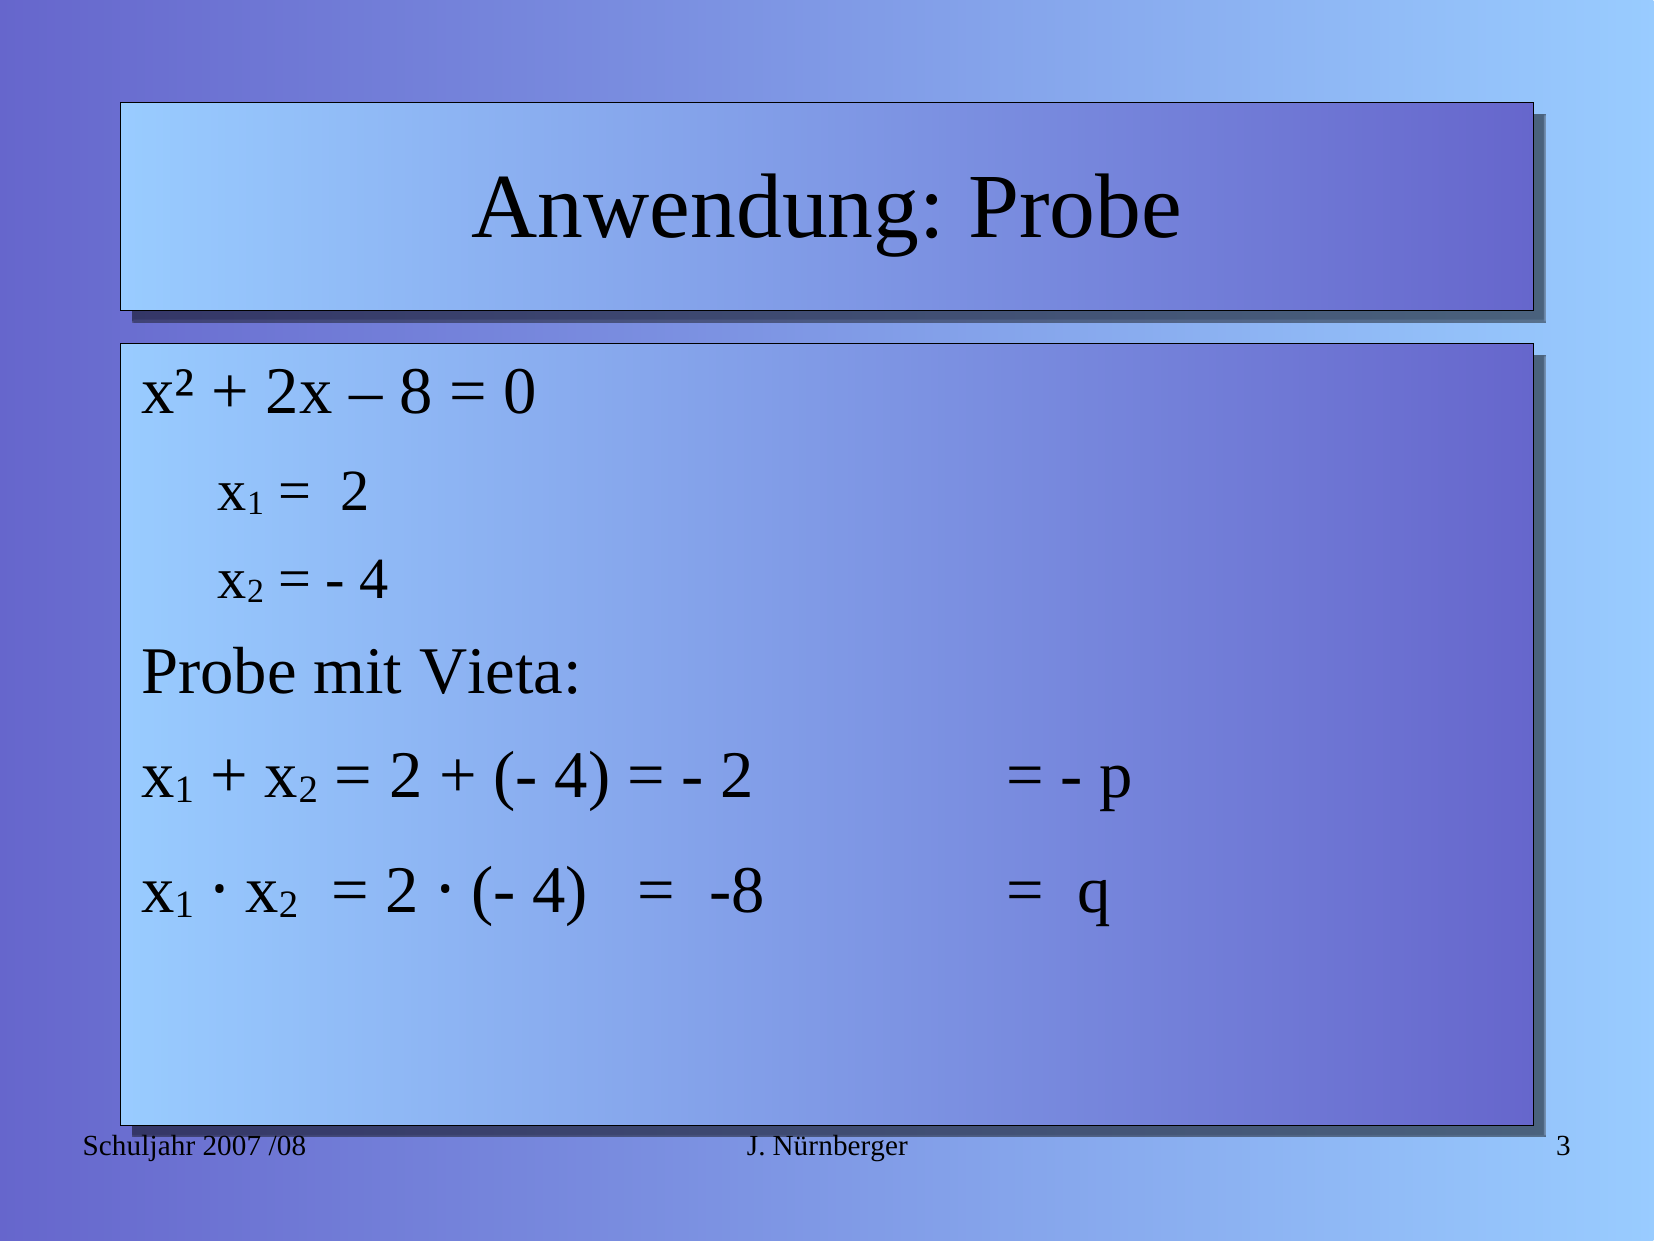

# Anwendung: Probe
x² + 2x – 8 = 0
x1 = 2
x2 = - 4
Probe mit Vieta:
x1 + x2 = 2 + (- 4) = - 2				= - p
x1 · x2 = 2 · (- 4) = -8				= q
Schuljahr 2007 /08
J. Nürnberger
3